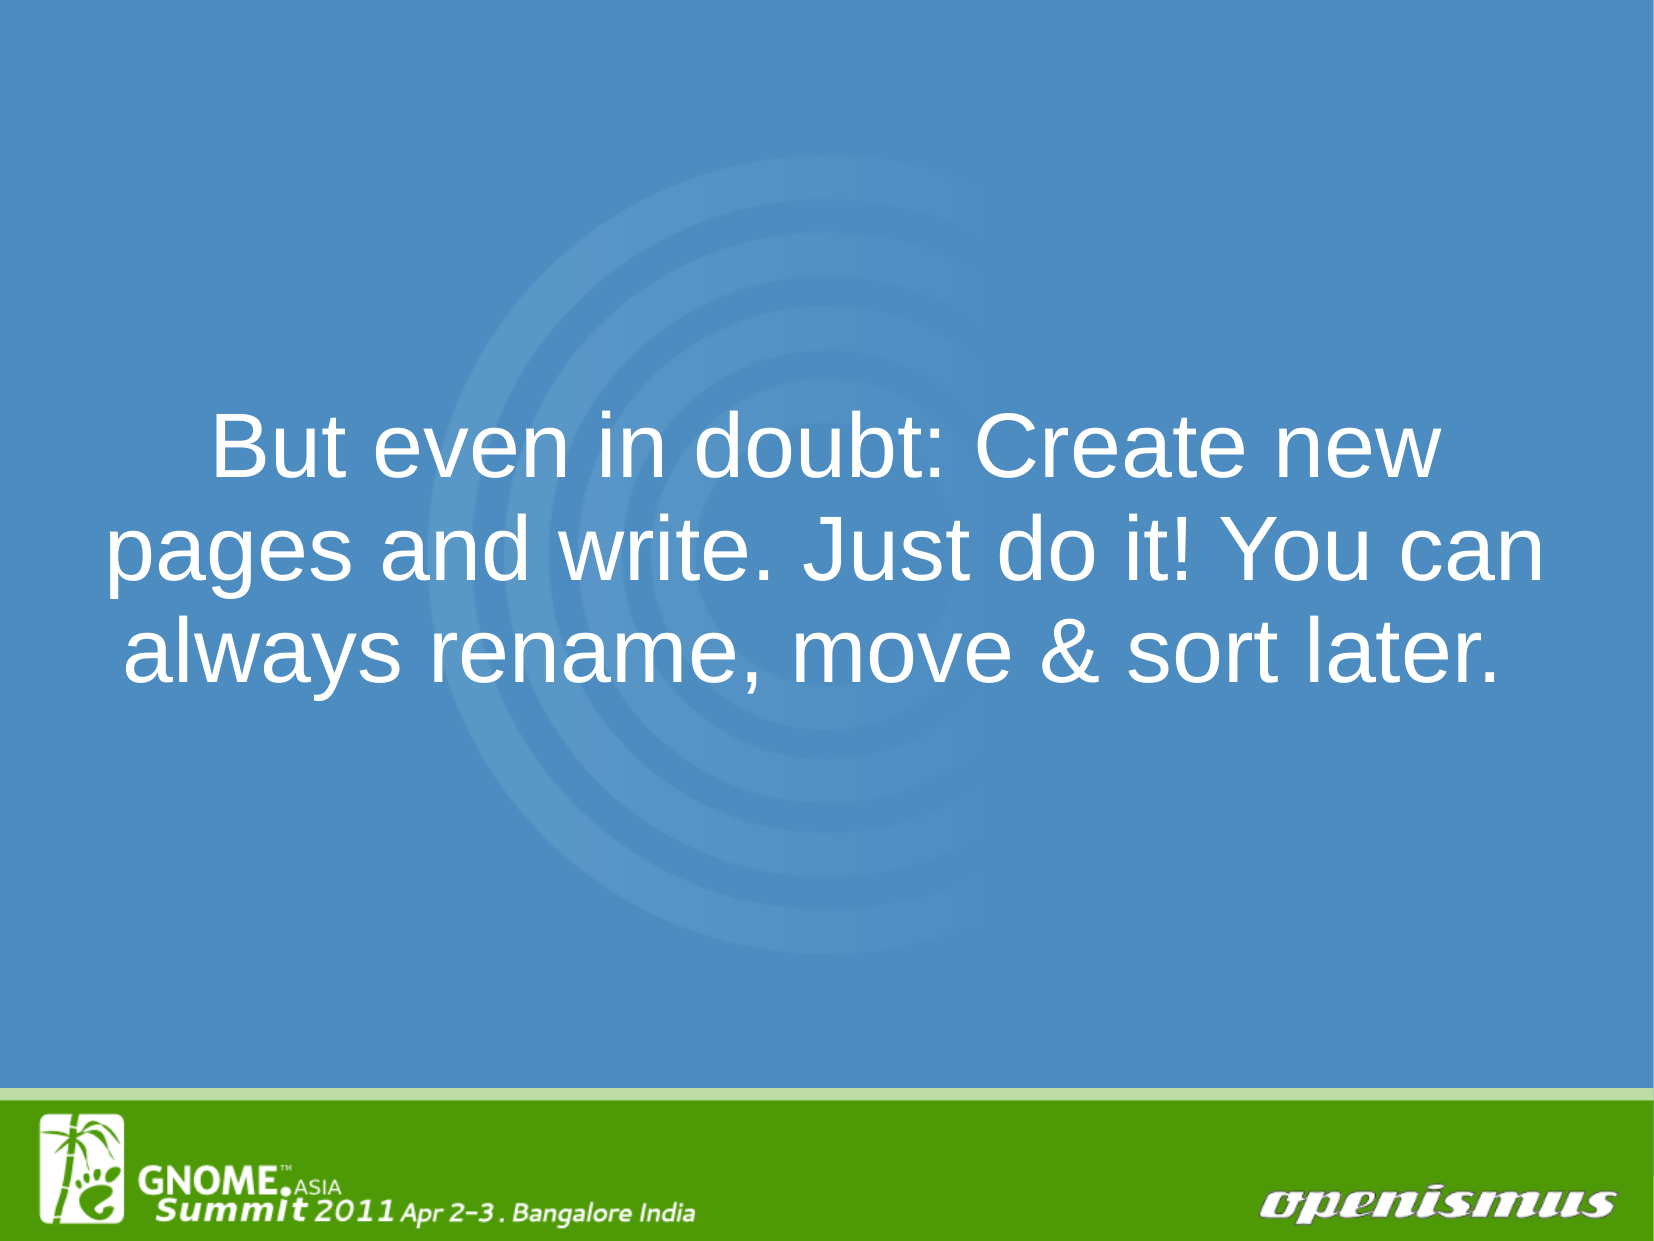

# But even in doubt: Create new pages and write. Just do it! You can always rename, move & sort later.